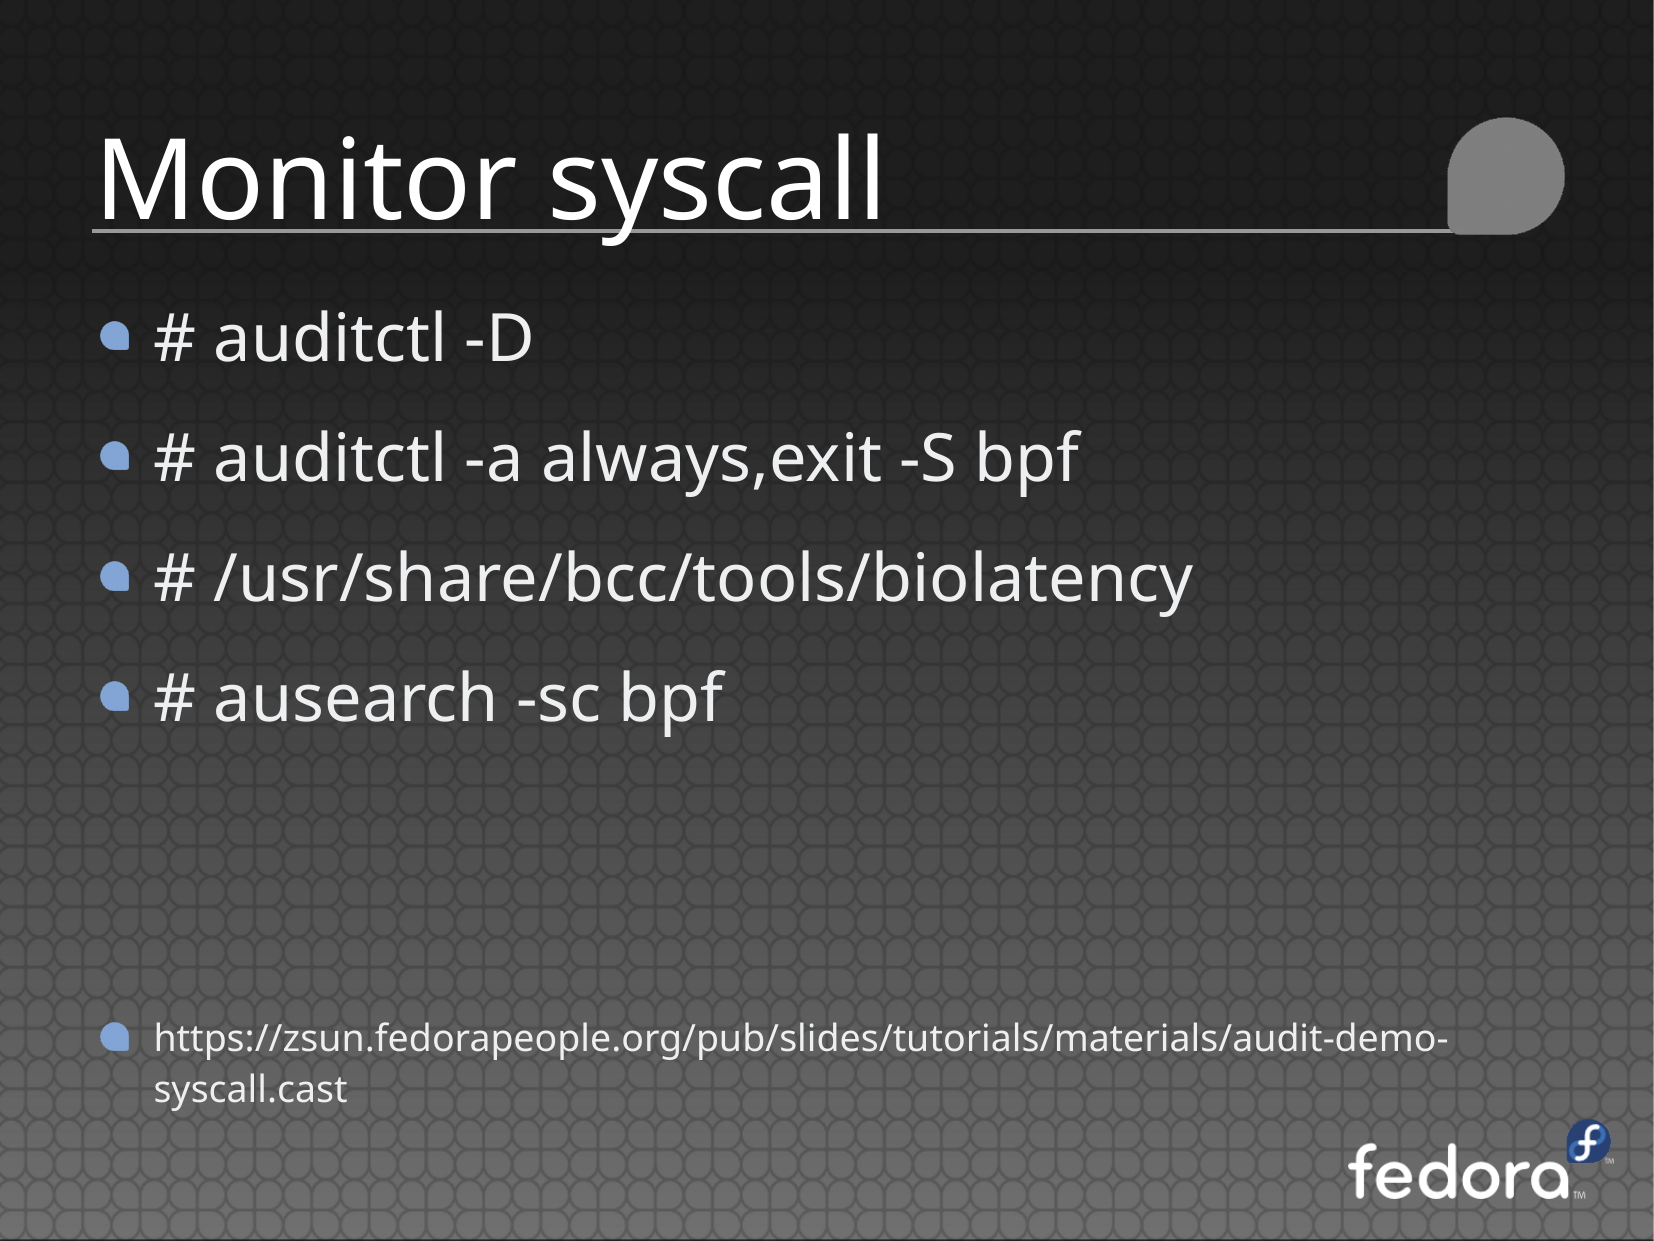

Monitor syscall
# # auditctl -D
# auditctl -a always,exit -S bpf
# /usr/share/bcc/tools/biolatency
# ausearch -sc bpf
https://zsun.fedorapeople.org/pub/slides/tutorials/materials/audit-demo-syscall.cast